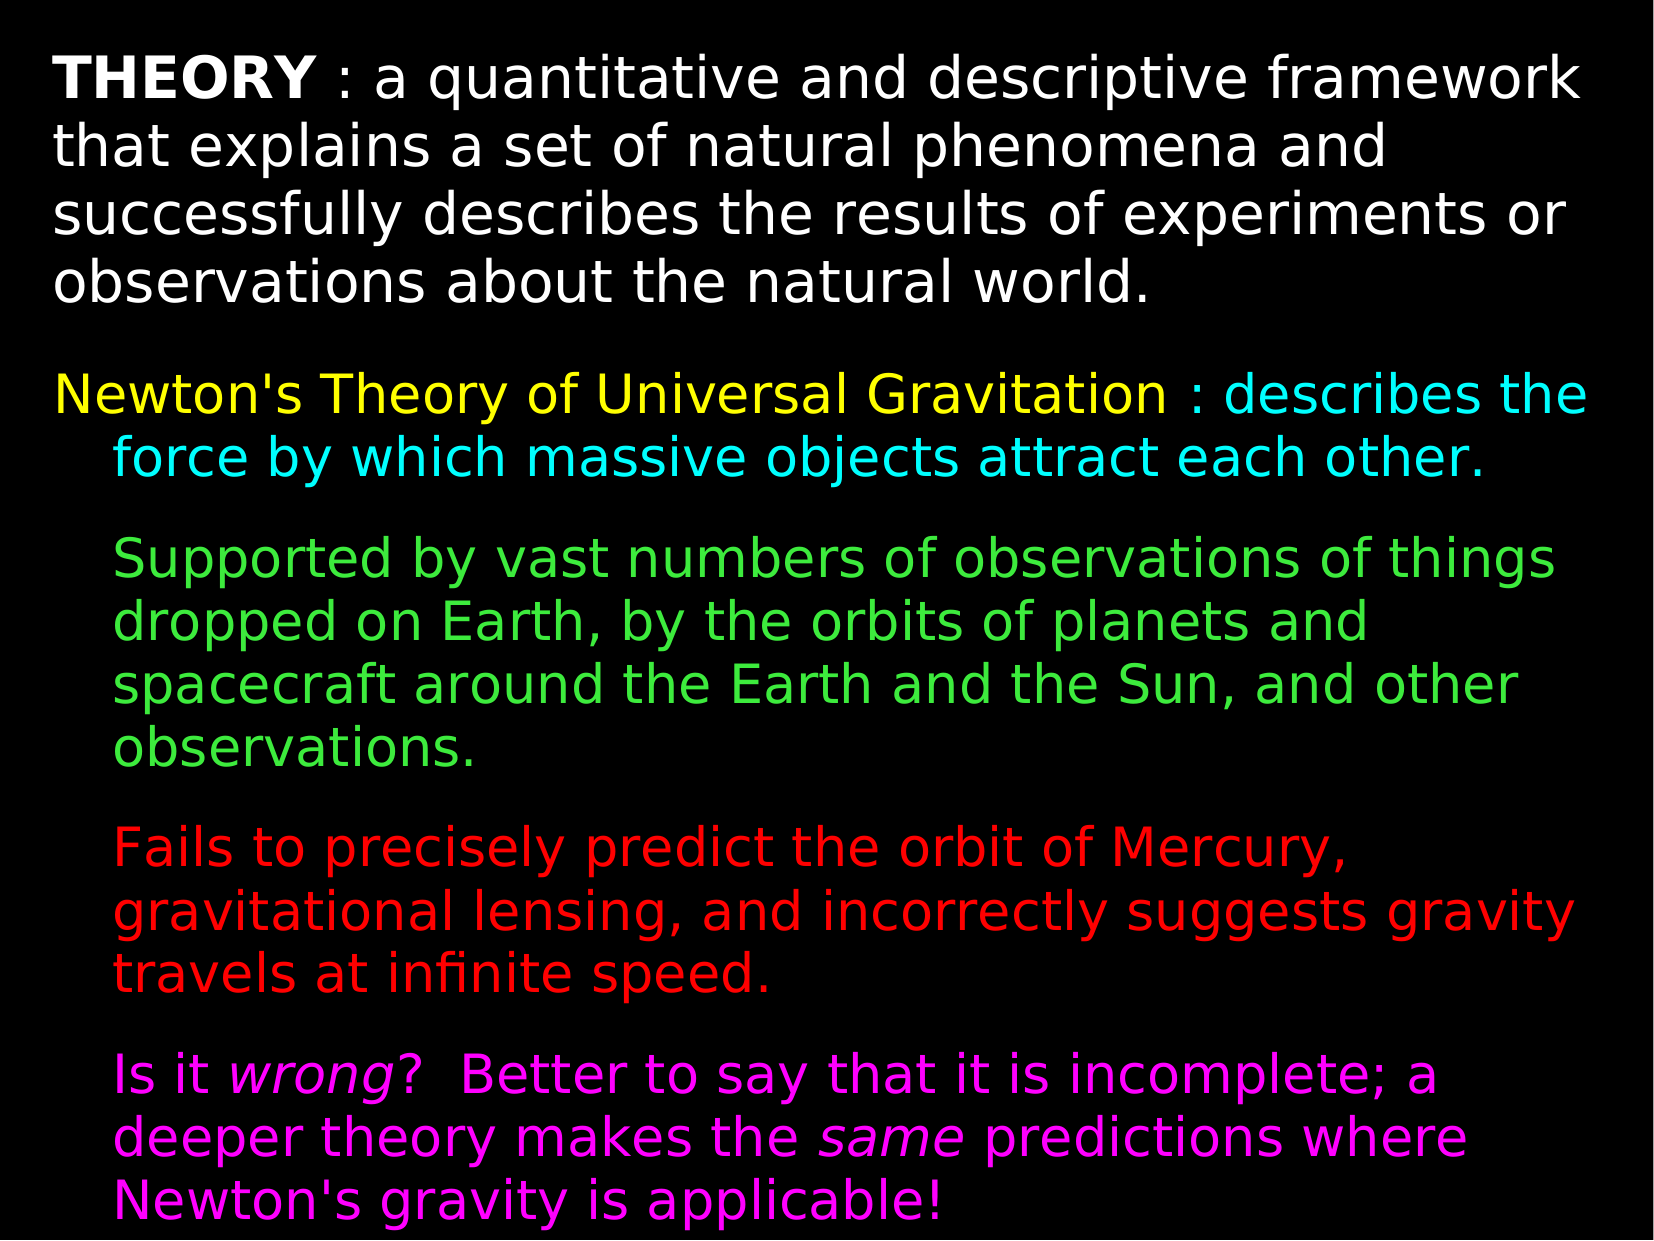

THEORY : a quantitative and descriptive framework that explains a set of natural phenomena and successfully describes the results of experiments or observations about the natural world.
Newton's Theory of Universal Gravitation : describes the force by which massive objects attract each other.
	Supported by vast numbers of observations of things dropped on Earth, by the orbits of planets and spacecraft around the Earth and the Sun, and other observations.
	Fails to precisely predict the orbit of Mercury, gravitational lensing, and incorrectly suggests gravity travels at infinite speed.
	Is it wrong? Better to say that it is incomplete; a deeper theory makes the same predictions where Newton's gravity is applicable!